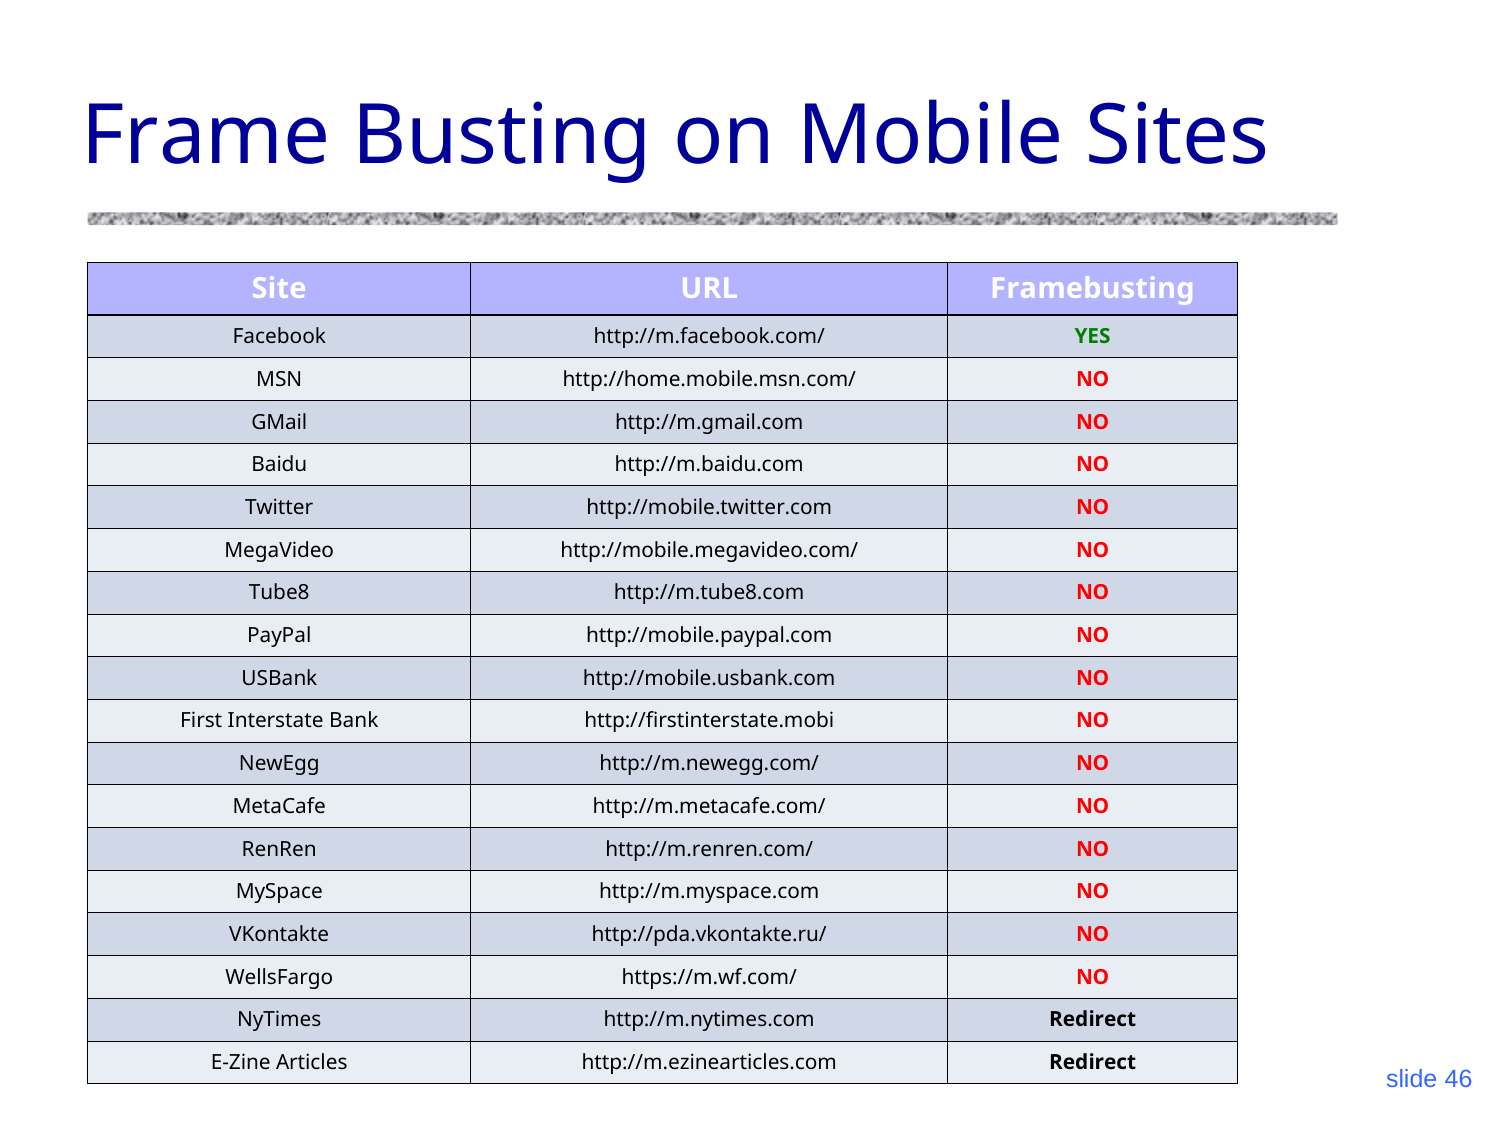

Frame Busting on Mobile Sites
| Site | URL | Framebusting |
| --- | --- | --- |
| Facebook | http://m.facebook.com/ | YES |
| MSN | http://home.mobile.msn.com/ | NO |
| GMail | http://m.gmail.com | NO |
| Baidu | http://m.baidu.com | NO |
| Twitter | http://mobile.twitter.com | NO |
| MegaVideo | http://mobile.megavideo.com/ | NO |
| Tube8 | http://m.tube8.com | NO |
| PayPal | http://mobile.paypal.com | NO |
| USBank | http://mobile.usbank.com | NO |
| First Interstate Bank | http://firstinterstate.mobi | NO |
| NewEgg | http://m.newegg.com/ | NO |
| MetaCafe | http://m.metacafe.com/ | NO |
| RenRen | http://m.renren.com/ | NO |
| MySpace | http://m.myspace.com | NO |
| VKontakte | http://pda.vkontakte.ru/ | NO |
| WellsFargo | https://m.wf.com/ | NO |
| NyTimes | http://m.nytimes.com | Redirect |
| E-Zine Articles | http://m.ezinearticles.com | Redirect |
slide